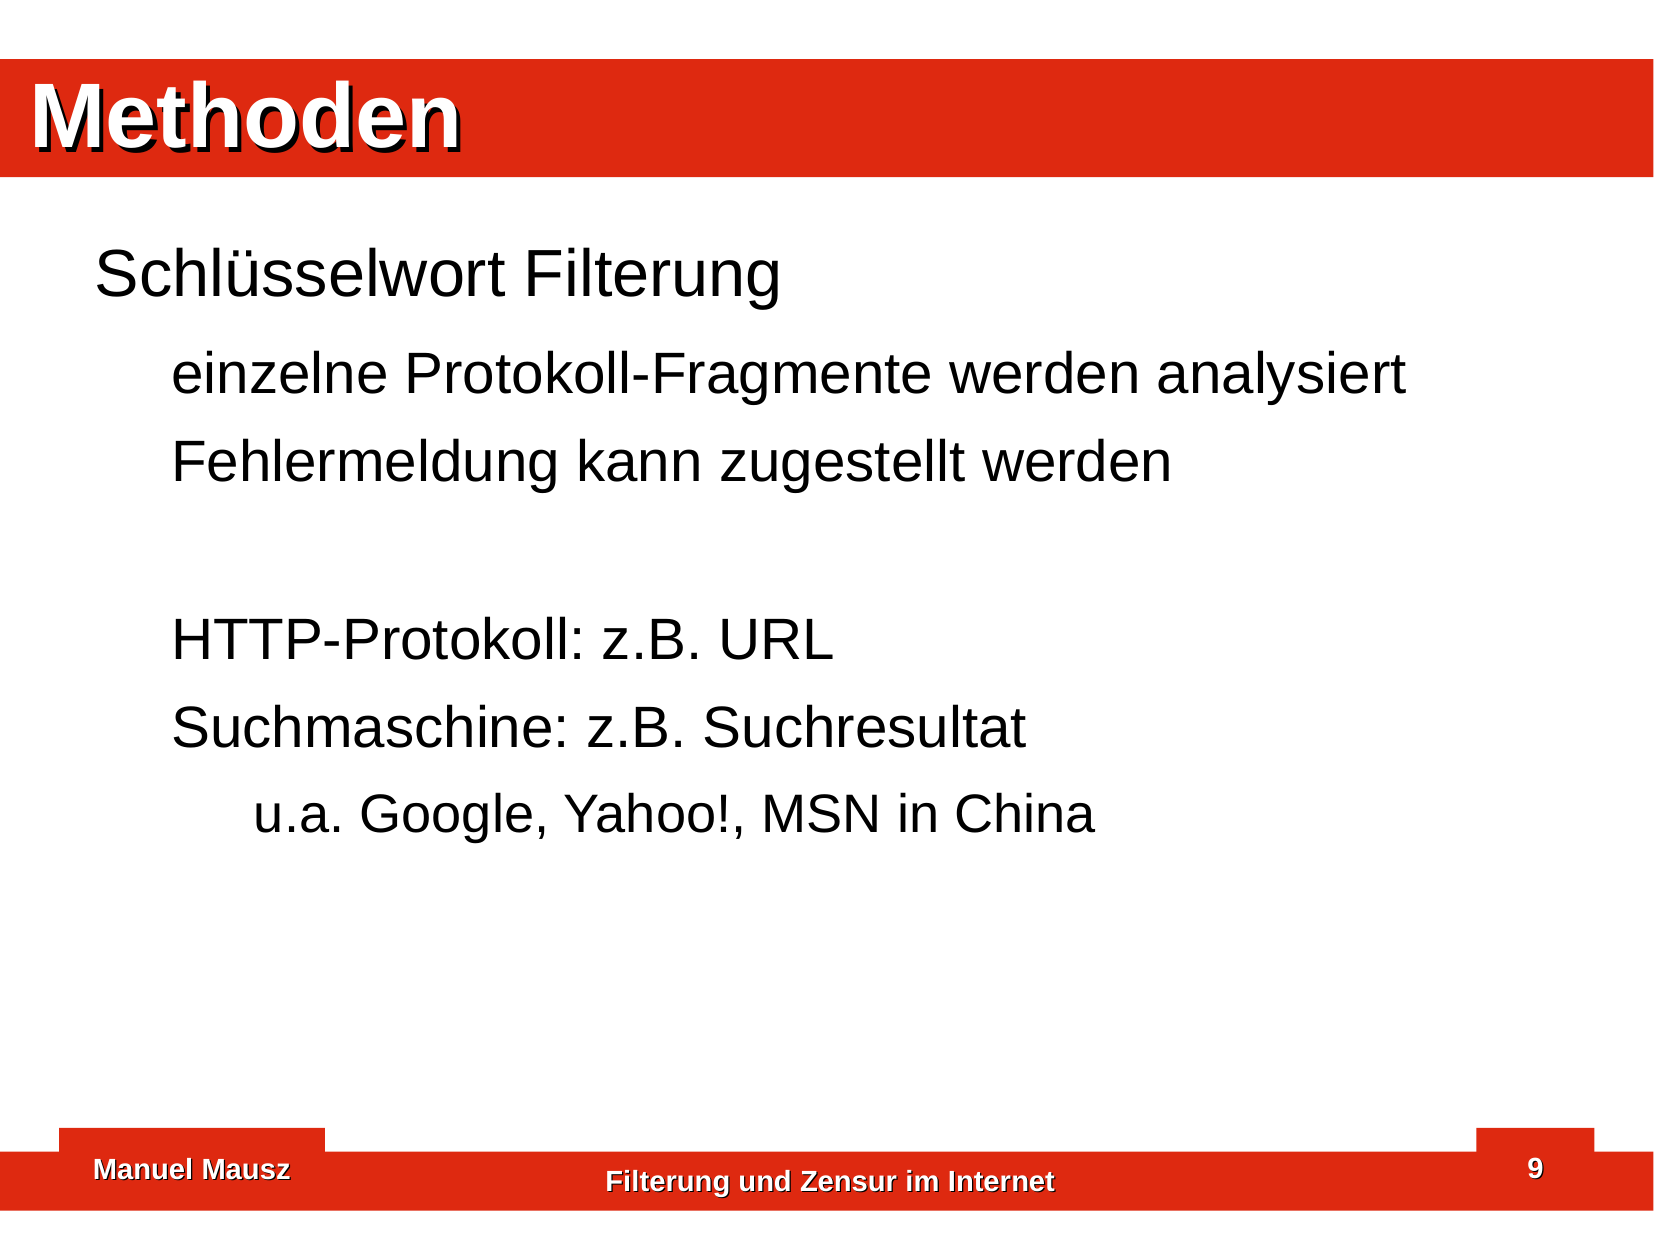

# Methoden
Schlüsselwort Filterung
einzelne Protokoll-Fragmente werden analysiert
Fehlermeldung kann zugestellt werden
HTTP-Protokoll: z.B. URL
Suchmaschine: z.B. Suchresultat
u.a. Google, Yahoo!, MSN in China
9